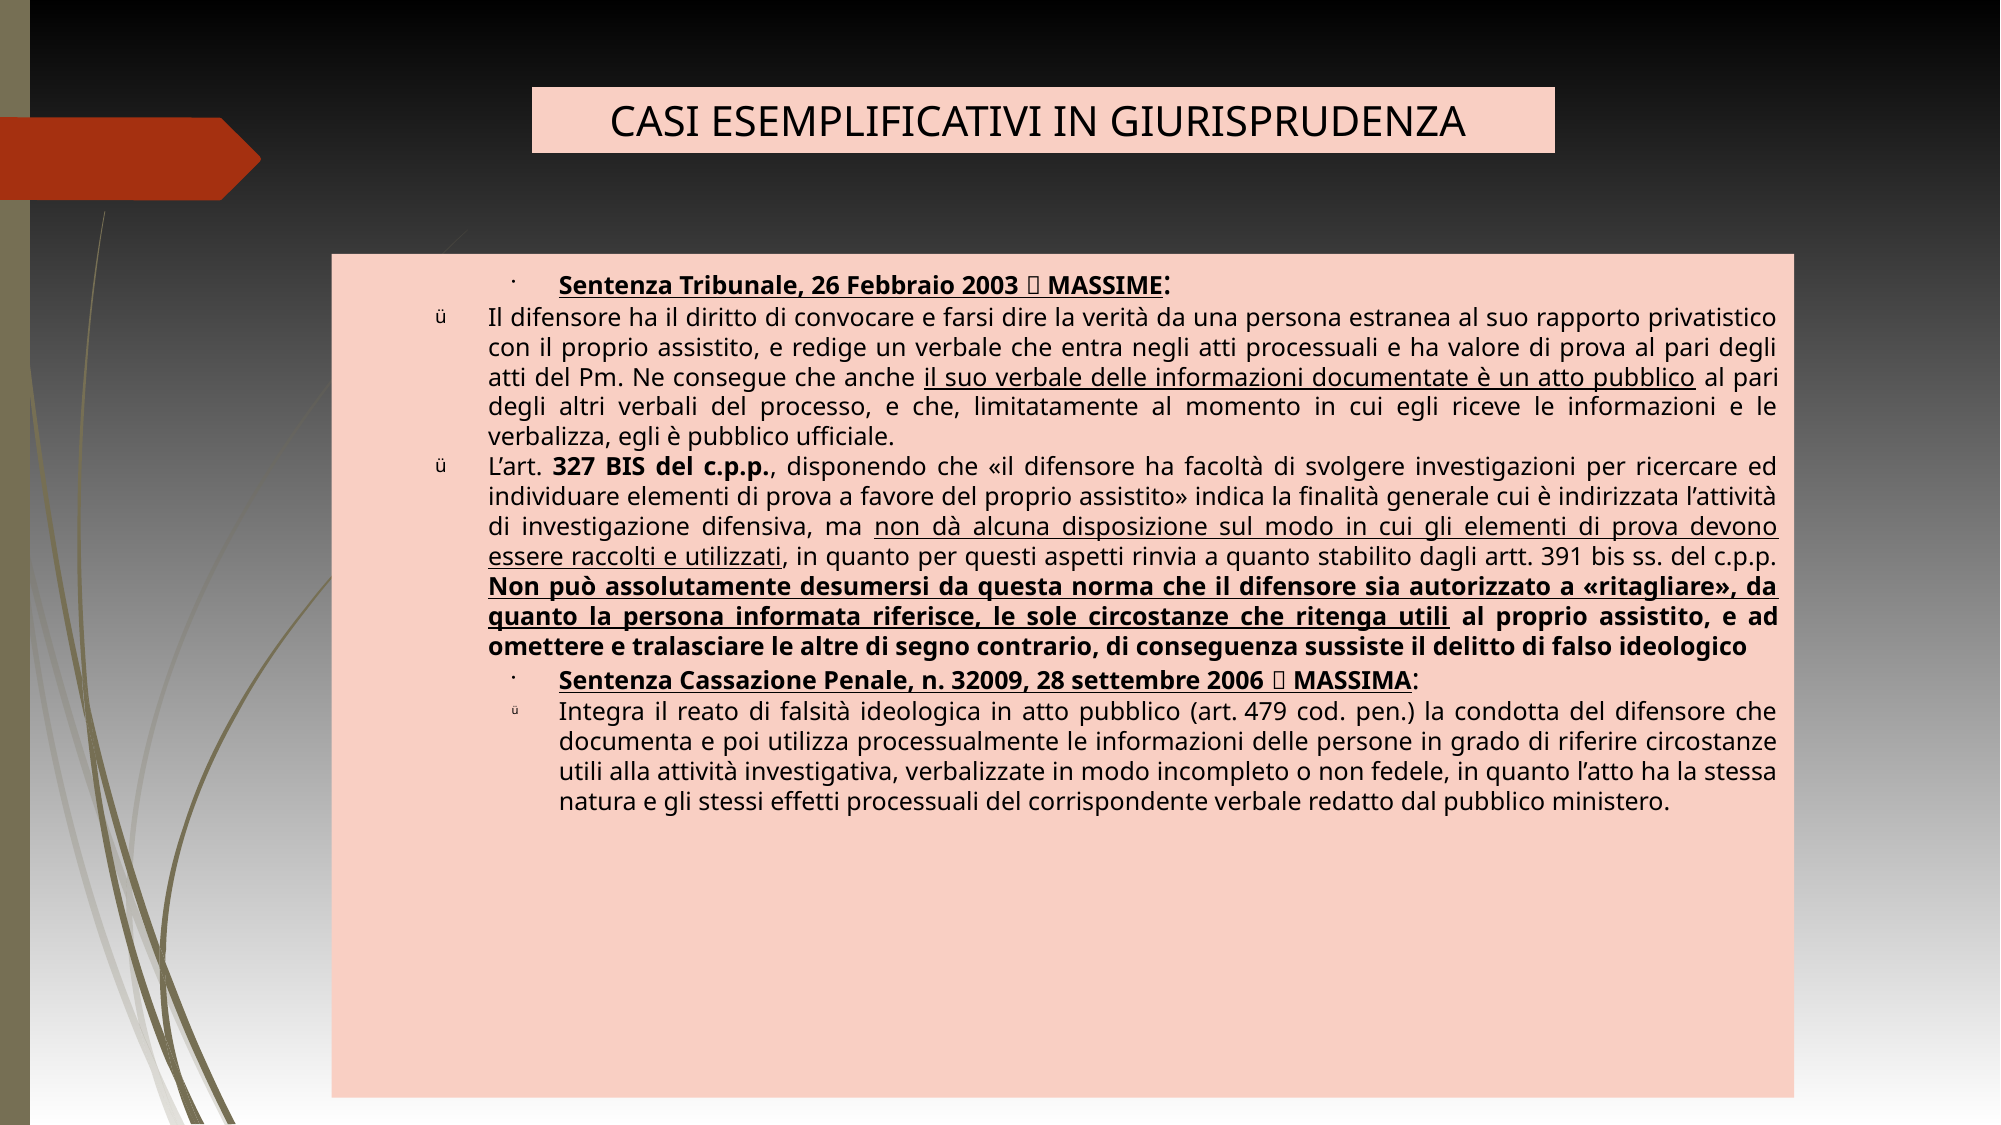

CASI ESEMPLIFICATIVI IN GIURISPRUDENZA
# Sentenza Tribunale, 26 Febbraio 2003  MASSIME:
Il difensore ha il diritto di convocare e farsi dire la verità da una persona estranea al suo rapporto privatistico con il proprio assistito, e redige un verbale che entra negli atti processuali e ha valore di prova al pari degli atti del Pm. Ne consegue che anche il suo verbale delle informazioni documentate è un atto pubblico al pari degli altri verbali del processo, e che, limitatamente al momento in cui egli riceve le informazioni e le verbalizza, egli è pubblico ufficiale.
L’art. 327 BIS del c.p.p., disponendo che «il difensore ha facoltà di svolgere investigazioni per ricercare ed individuare elementi di prova a favore del proprio assistito» indica la finalità generale cui è indirizzata l’attività di investigazione difensiva, ma non dà alcuna disposizione sul modo in cui gli elementi di prova devono essere raccolti e utilizzati, in quanto per questi aspetti rinvia a quanto stabilito dagli artt. 391 bis ss. del c.p.p. Non può assolutamente desumersi da questa norma che il difensore sia autorizzato a «ritagliare», da quanto la persona informata riferisce, le sole circostanze che ritenga utili al proprio assistito, e ad omettere e tralasciare le altre di segno contrario, di conseguenza sussiste il delitto di falso ideologico
Sentenza Cassazione Penale, n. 32009, 28 settembre 2006  MASSIMA:
Integra il reato di falsità ideologica in atto pubblico (art. 479 cod. pen.) la condotta del difensore che documenta e poi utilizza processualmente le informazioni delle persone in grado di riferire circostanze utili alla attività investigativa, verbalizzate in modo incompleto o non fedele, in quanto l’atto ha la stessa natura e gli stessi effetti processuali del corrispondente verbale redatto dal pubblico ministero.